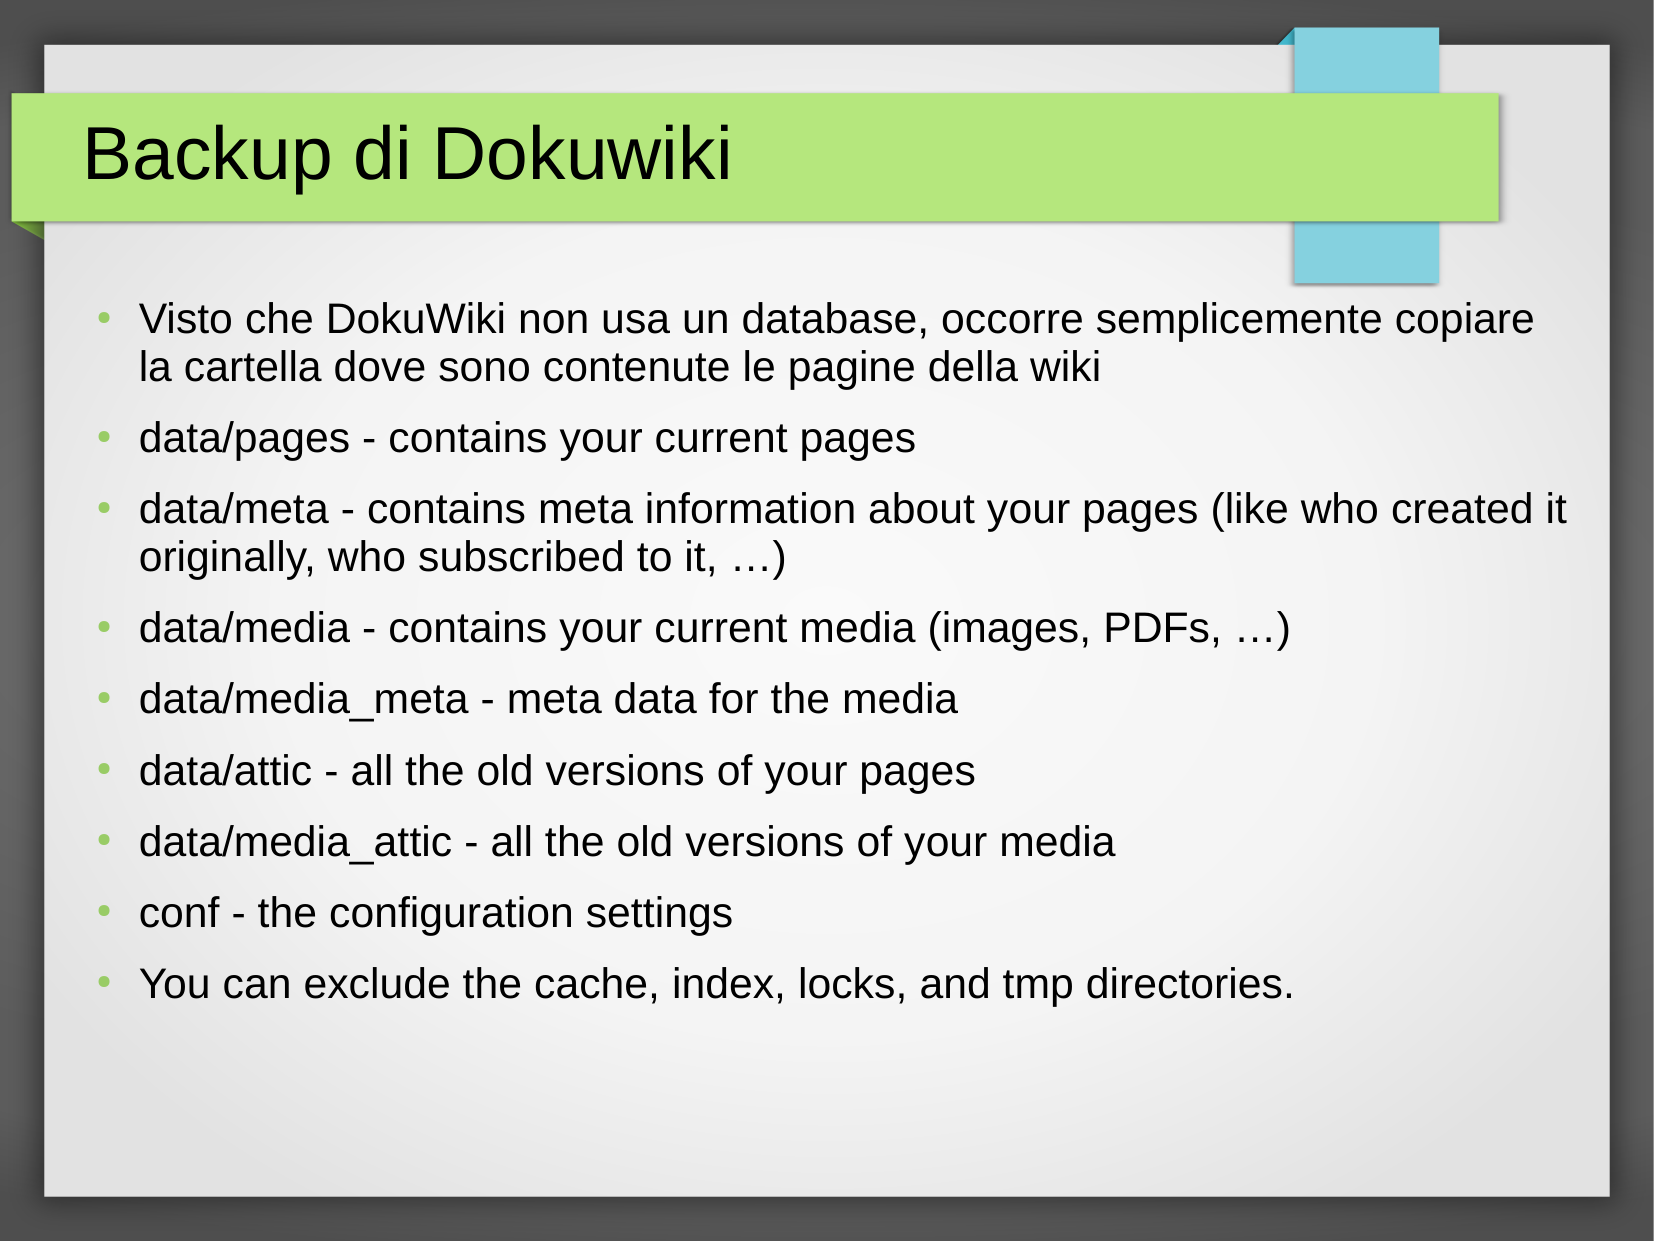

# Backup di Dokuwiki
Visto che DokuWiki non usa un database, occorre semplicemente copiare la cartella dove sono contenute le pagine della wiki
data/pages - contains your current pages
data/meta - contains meta information about your pages (like who created it originally, who subscribed to it, …)
data/media - contains your current media (images, PDFs, …)
data/media_meta - meta data for the media
data/attic - all the old versions of your pages
data/media_attic - all the old versions of your media
conf - the configuration settings
You can exclude the cache, index, locks, and tmp directories.